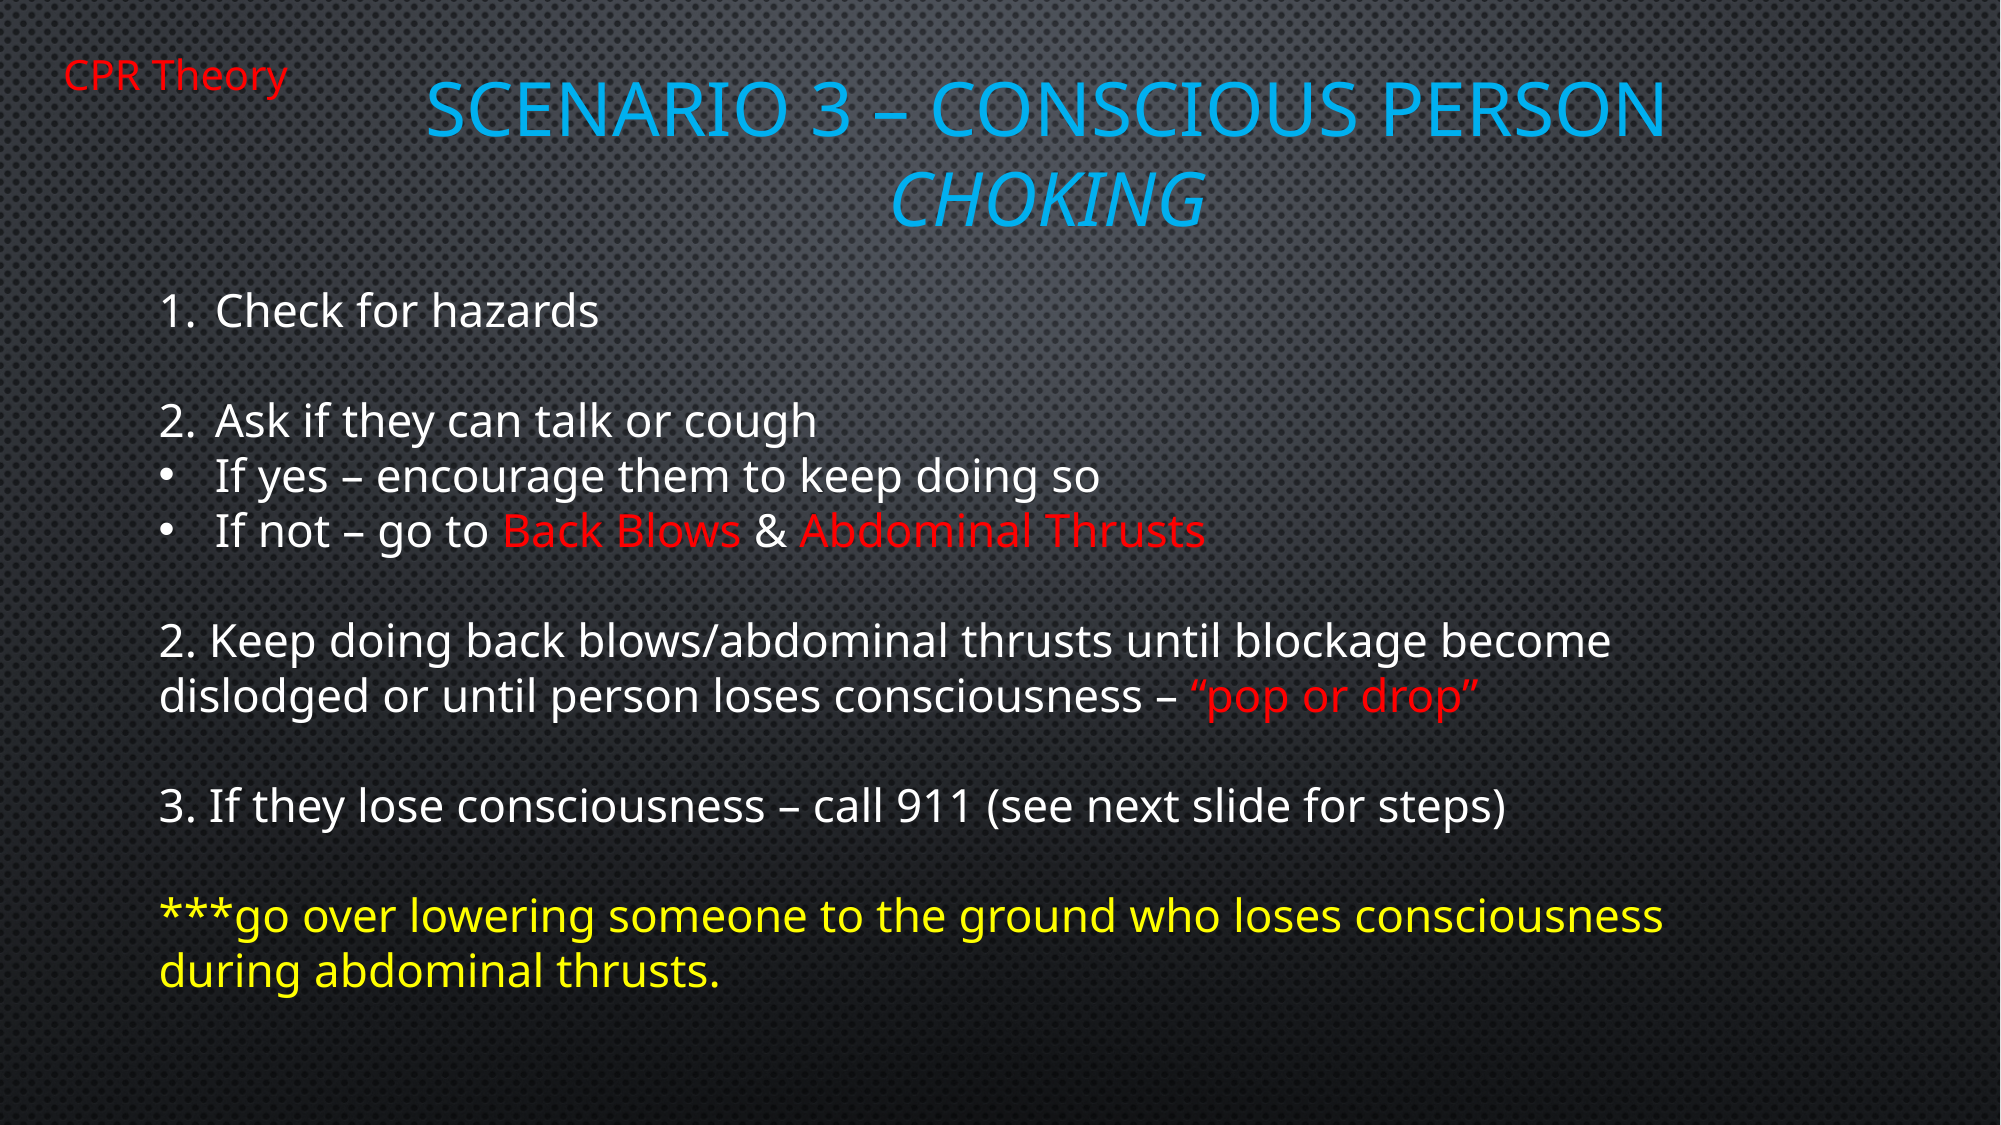

CPR Theory
SCENARIO 3 – CONSCIOUS PERSON
CHOKING
Check for hazards
Ask if they can talk or cough
If yes – encourage them to keep doing so
If not – go to Back Blows & Abdominal Thrusts
2. Keep doing back blows/abdominal thrusts until blockage become dislodged or until person loses consciousness – “pop or drop”
3. If they lose consciousness – call 911 (see next slide for steps)
***go over lowering someone to the ground who loses consciousness during abdominal thrusts.